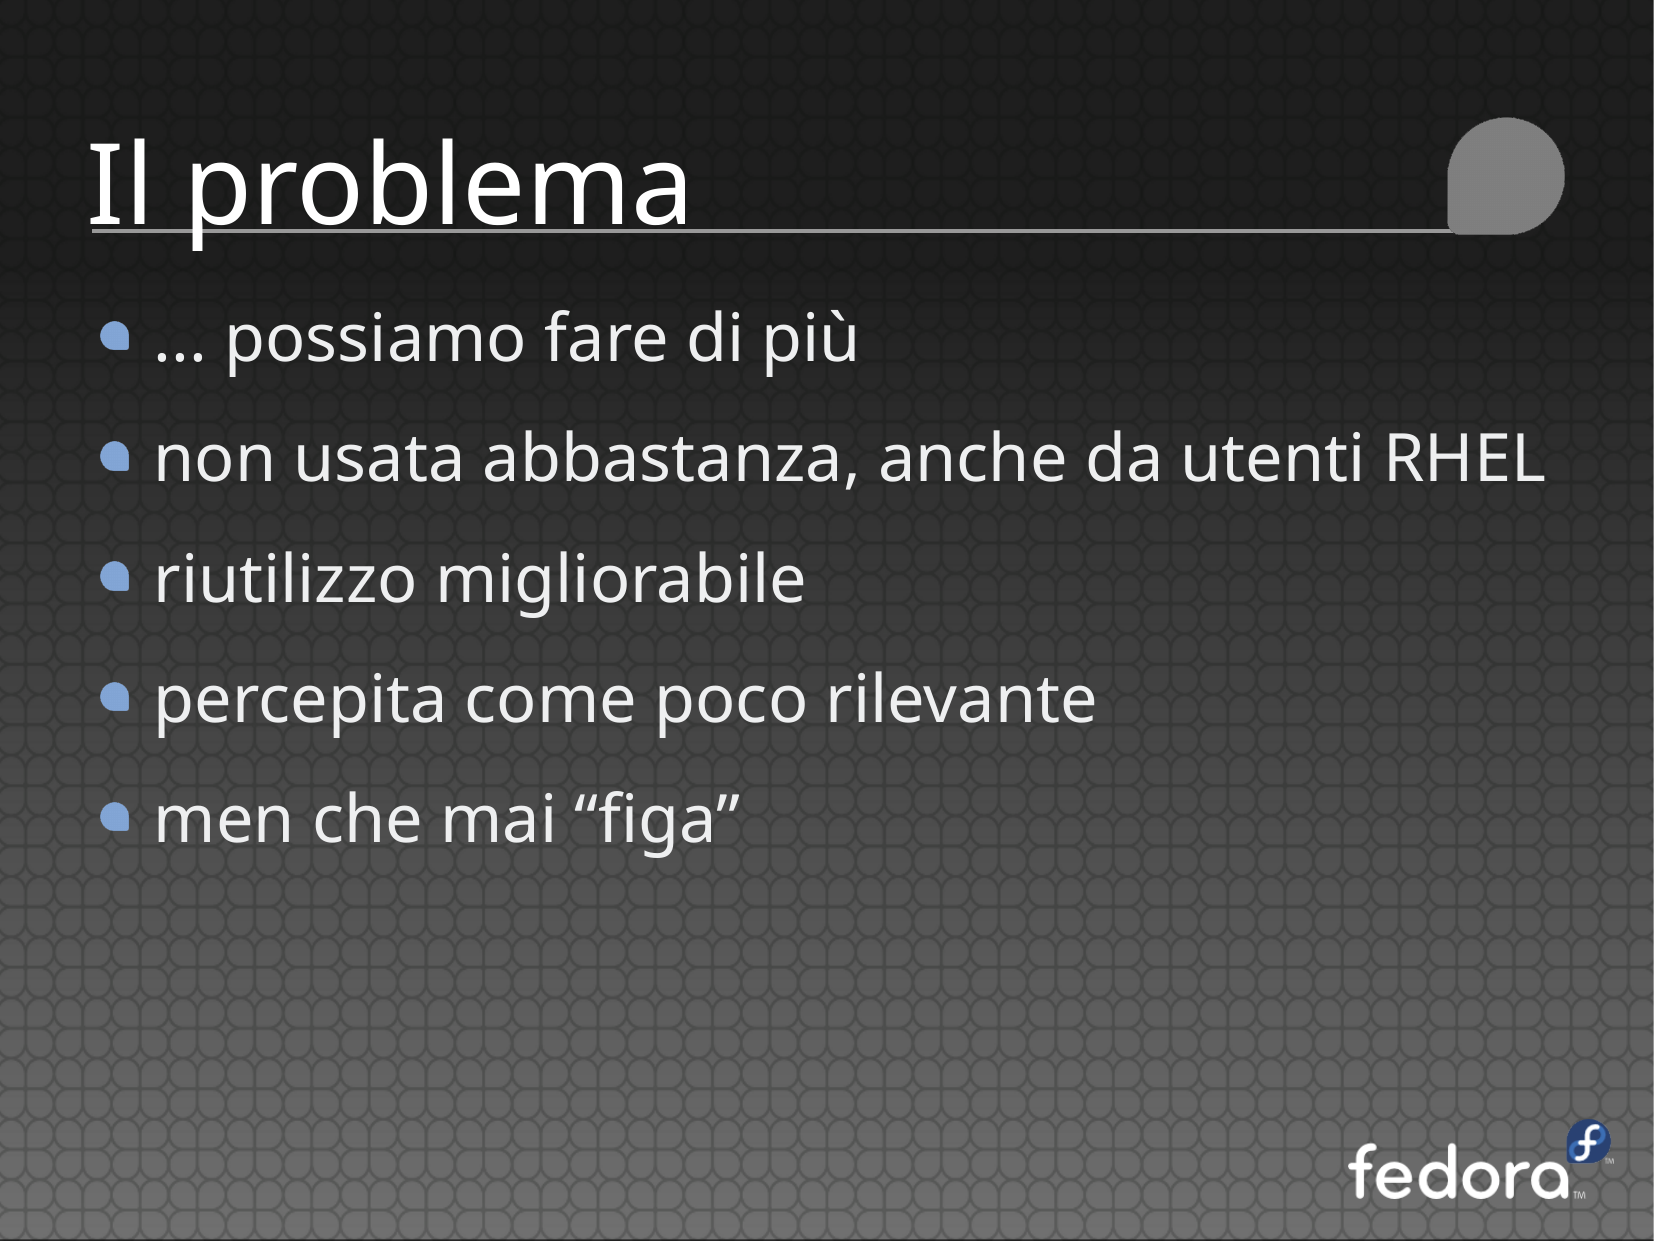

# Il problema
... possiamo fare di più
non usata abbastanza, anche da utenti RHEL
riutilizzo migliorabile
percepita come poco rilevante
men che mai “figa”